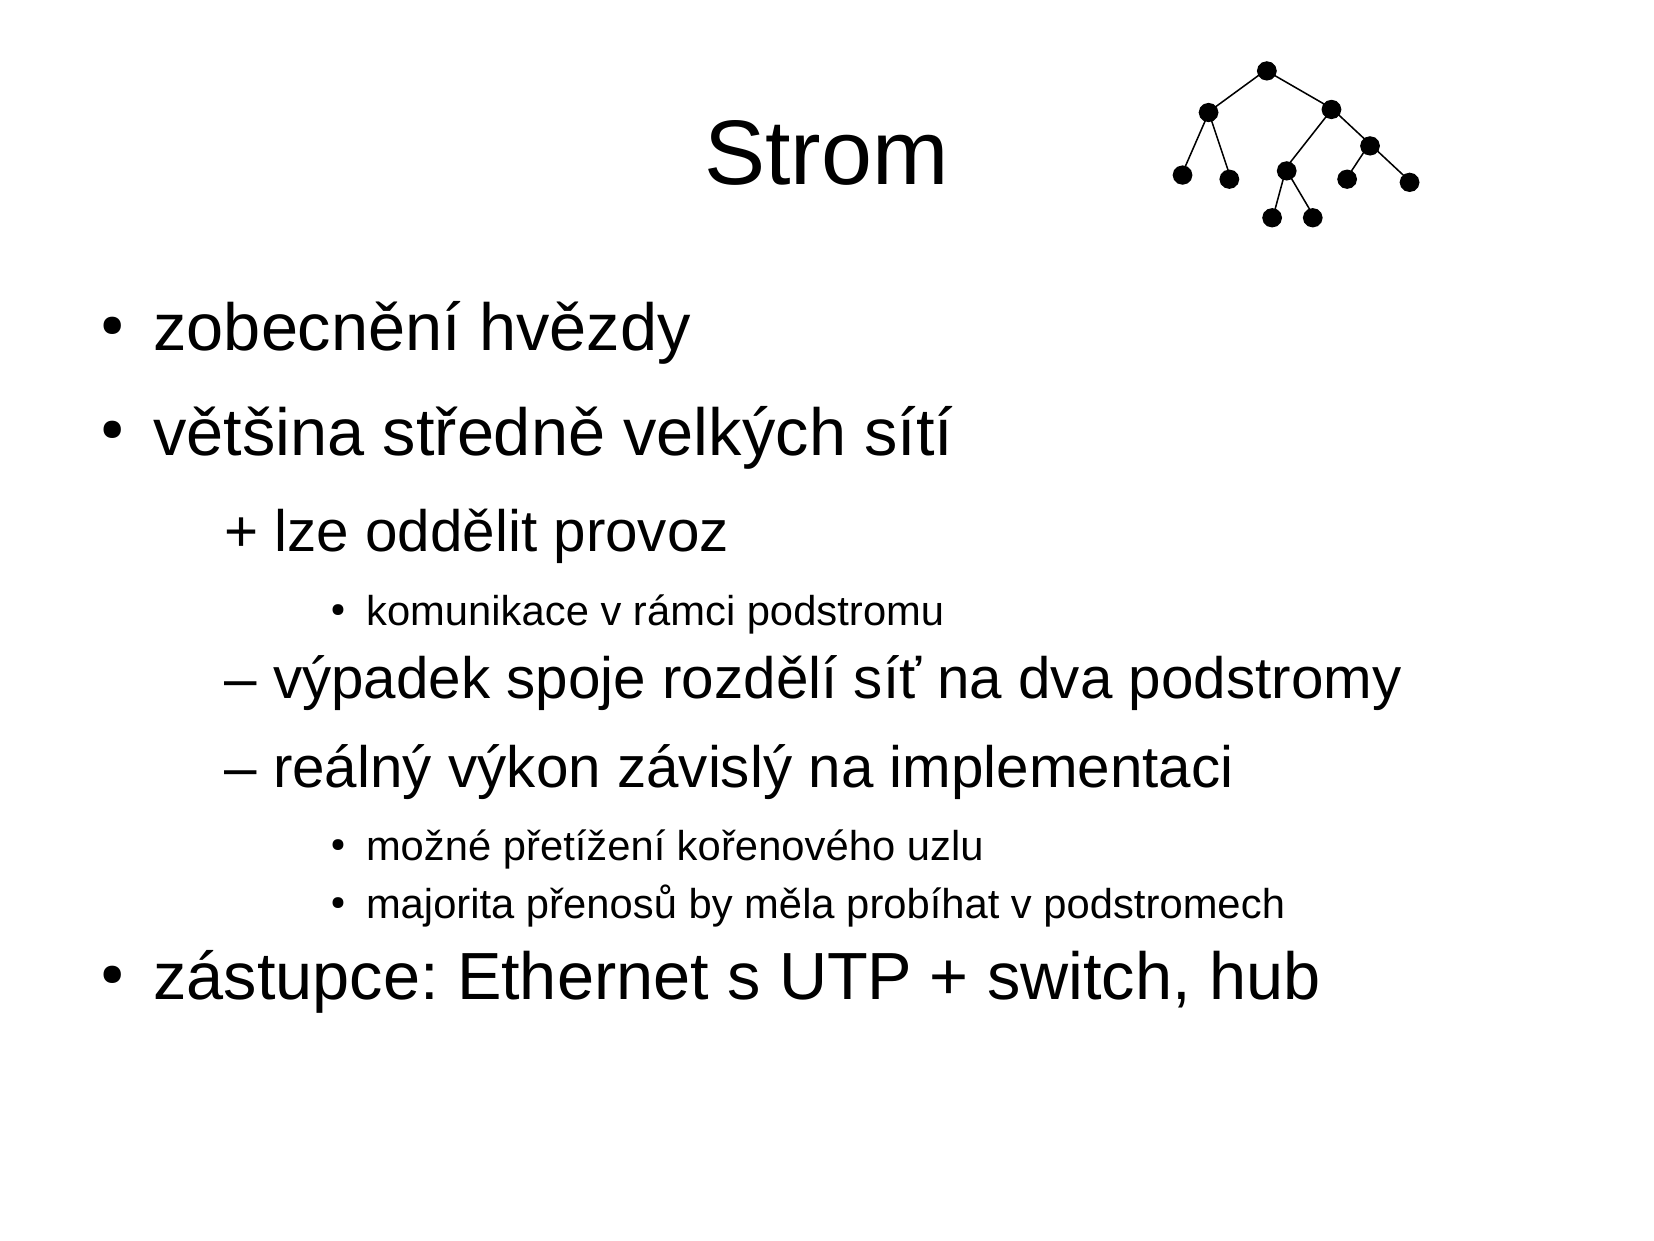

# Strom
zobecnění hvězdy
většina středně velkých sítí
+ lze oddělit provoz
komunikace v rámci podstromu
– výpadek spoje rozdělí síť na dva podstromy
– reálný výkon závislý na implementaci
možné přetížení kořenového uzlu
majorita přenosů by měla probíhat v podstromech
zástupce: Ethernet s UTP + switch, hub